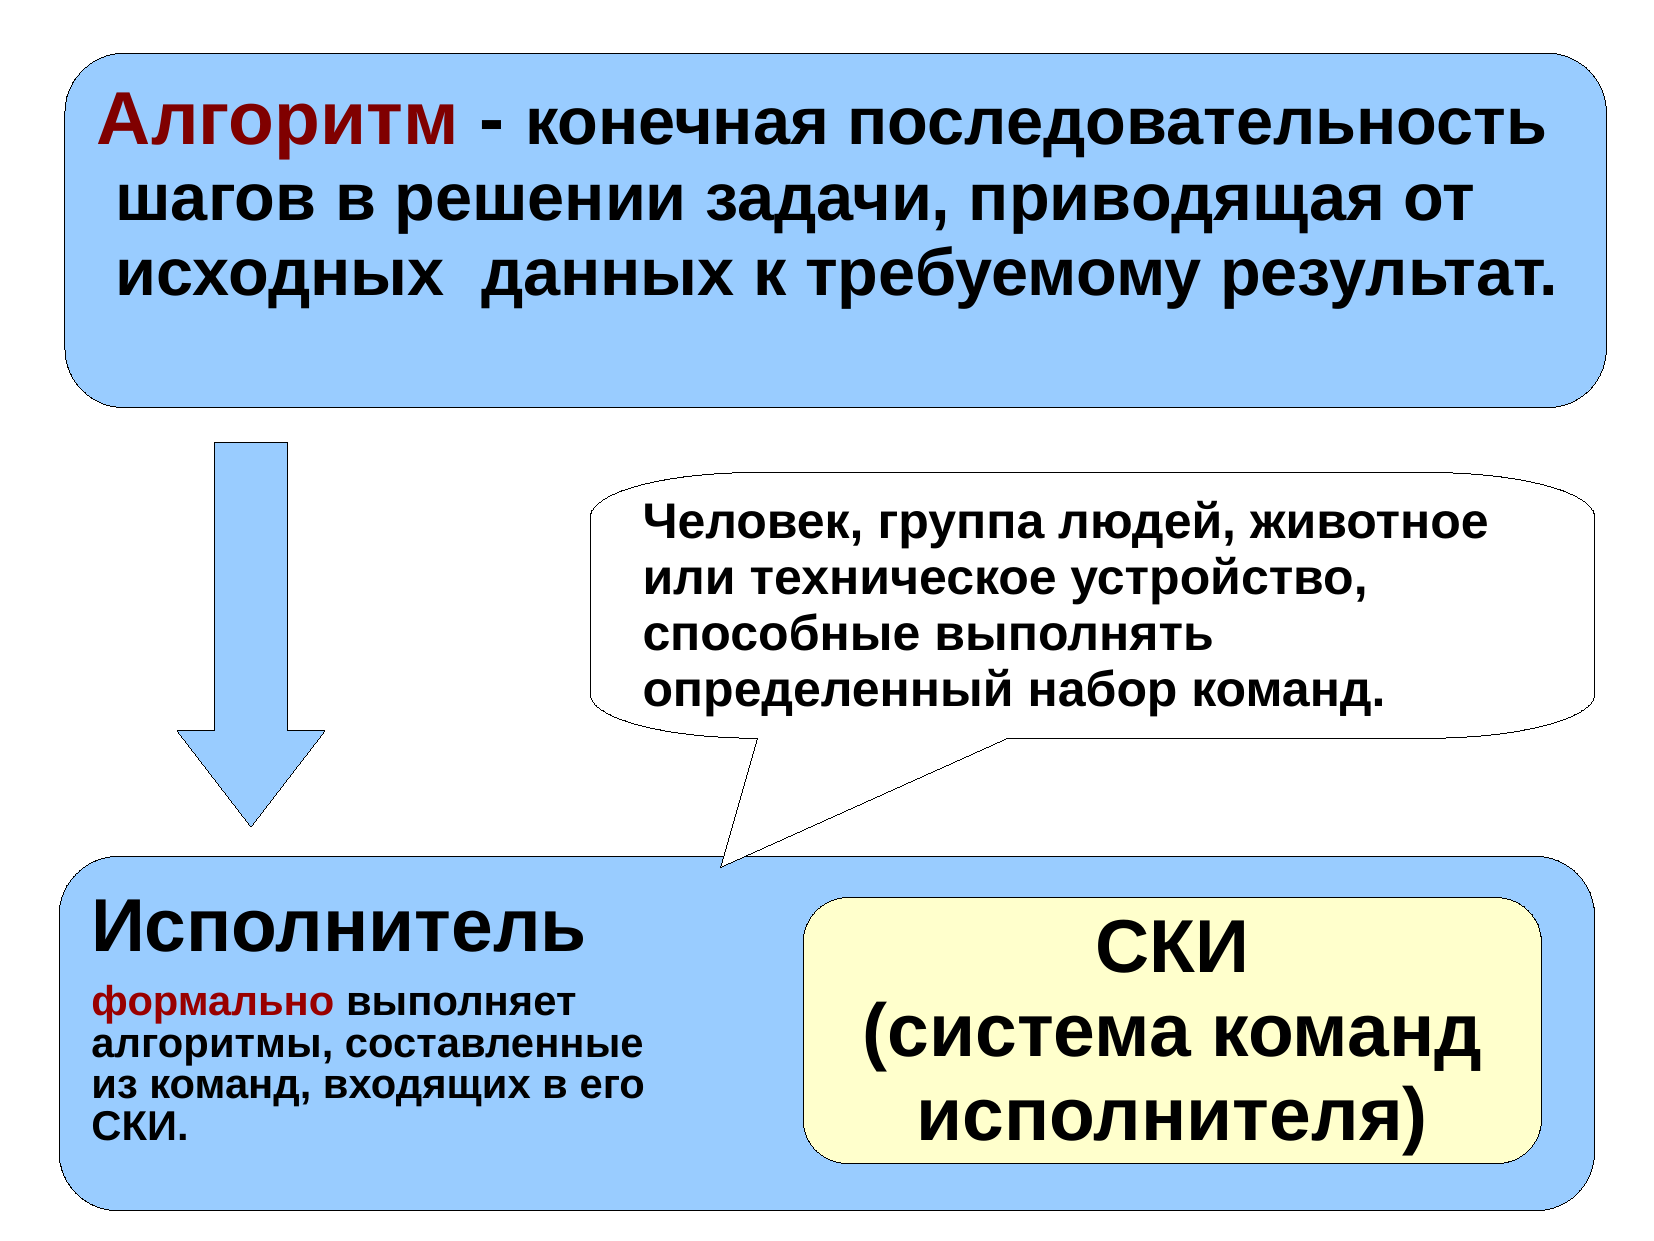

Алгоритм - конечная последовательность
 шагов в решении задачи, приводящая от
 исходных данных к требуемому результат.
Человек, группа людей, животное или техническое устройство, способные выполнять определенный набор команд.
Исполнитель
СКИ
(система команд
исполнителя)
формально выполняет алгоритмы, составленные из команд, входящих в его СКИ.